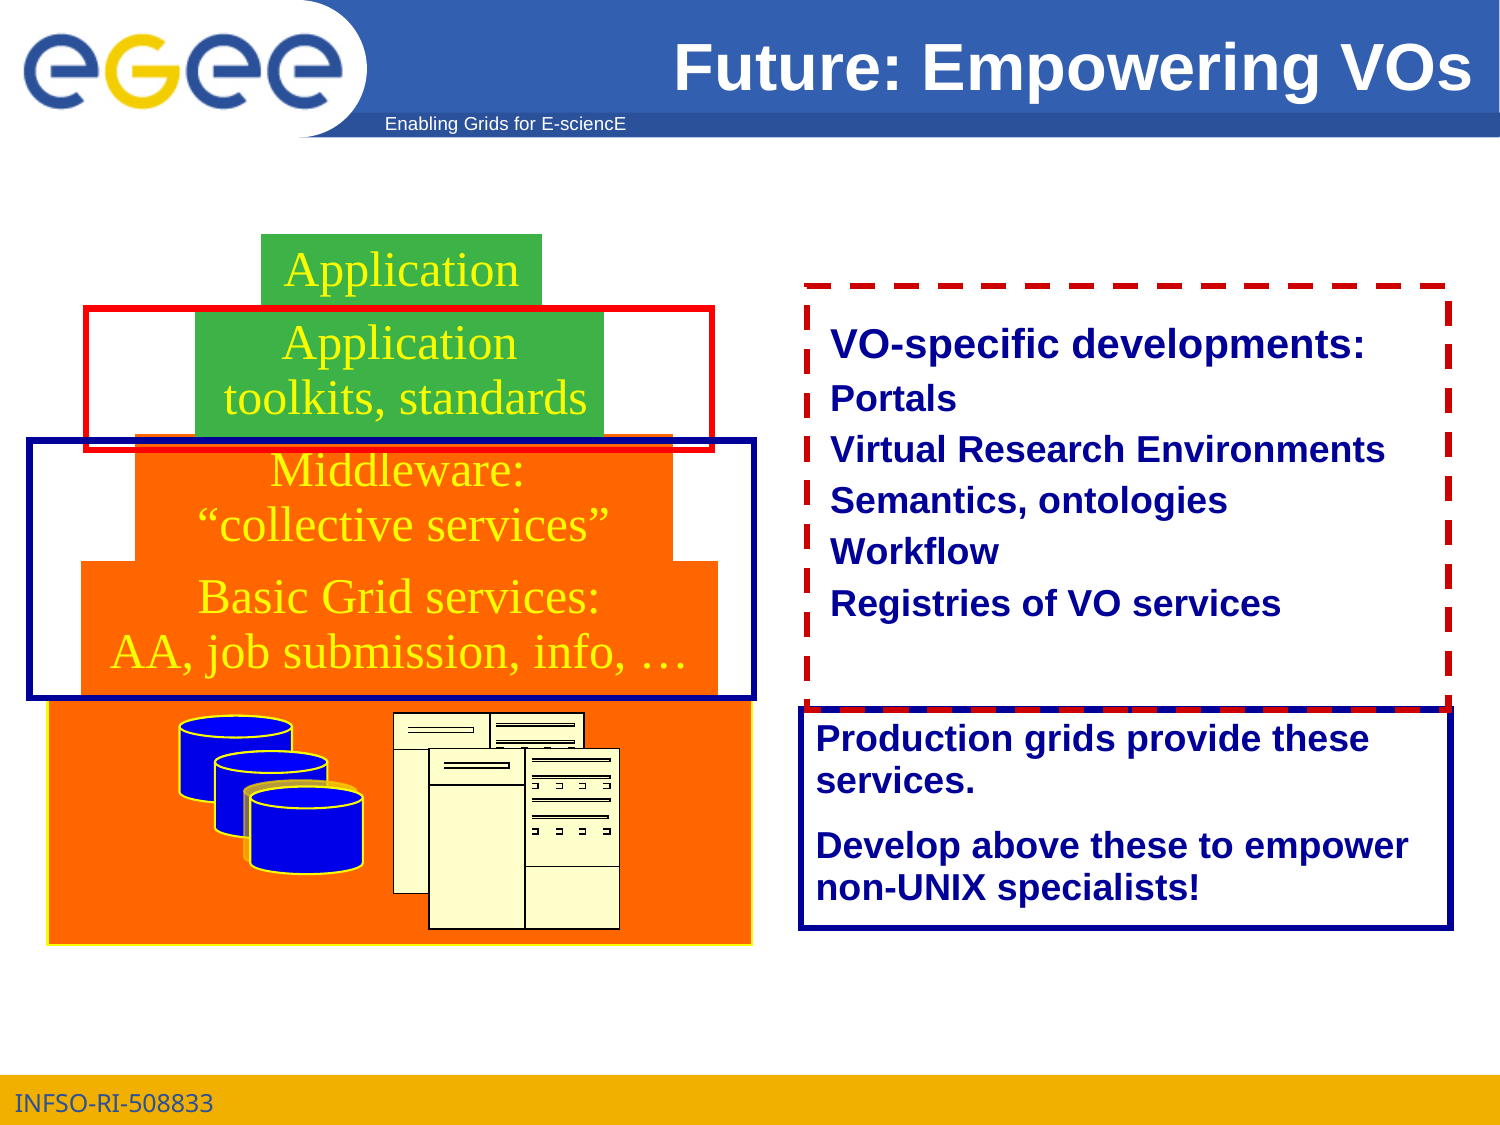

# Future: Empowering VOs
Application
Application
 toolkits, standards
Middleware:
“collective services”
Basic Grid services:
AA, job submission, info, …
VO-specific developments:
Portals
Virtual Research Environments
Semantics, ontologies
Workflow
Registries of VO services
Production grids provide these services.
Develop above these to empower non-UNIX specialists!